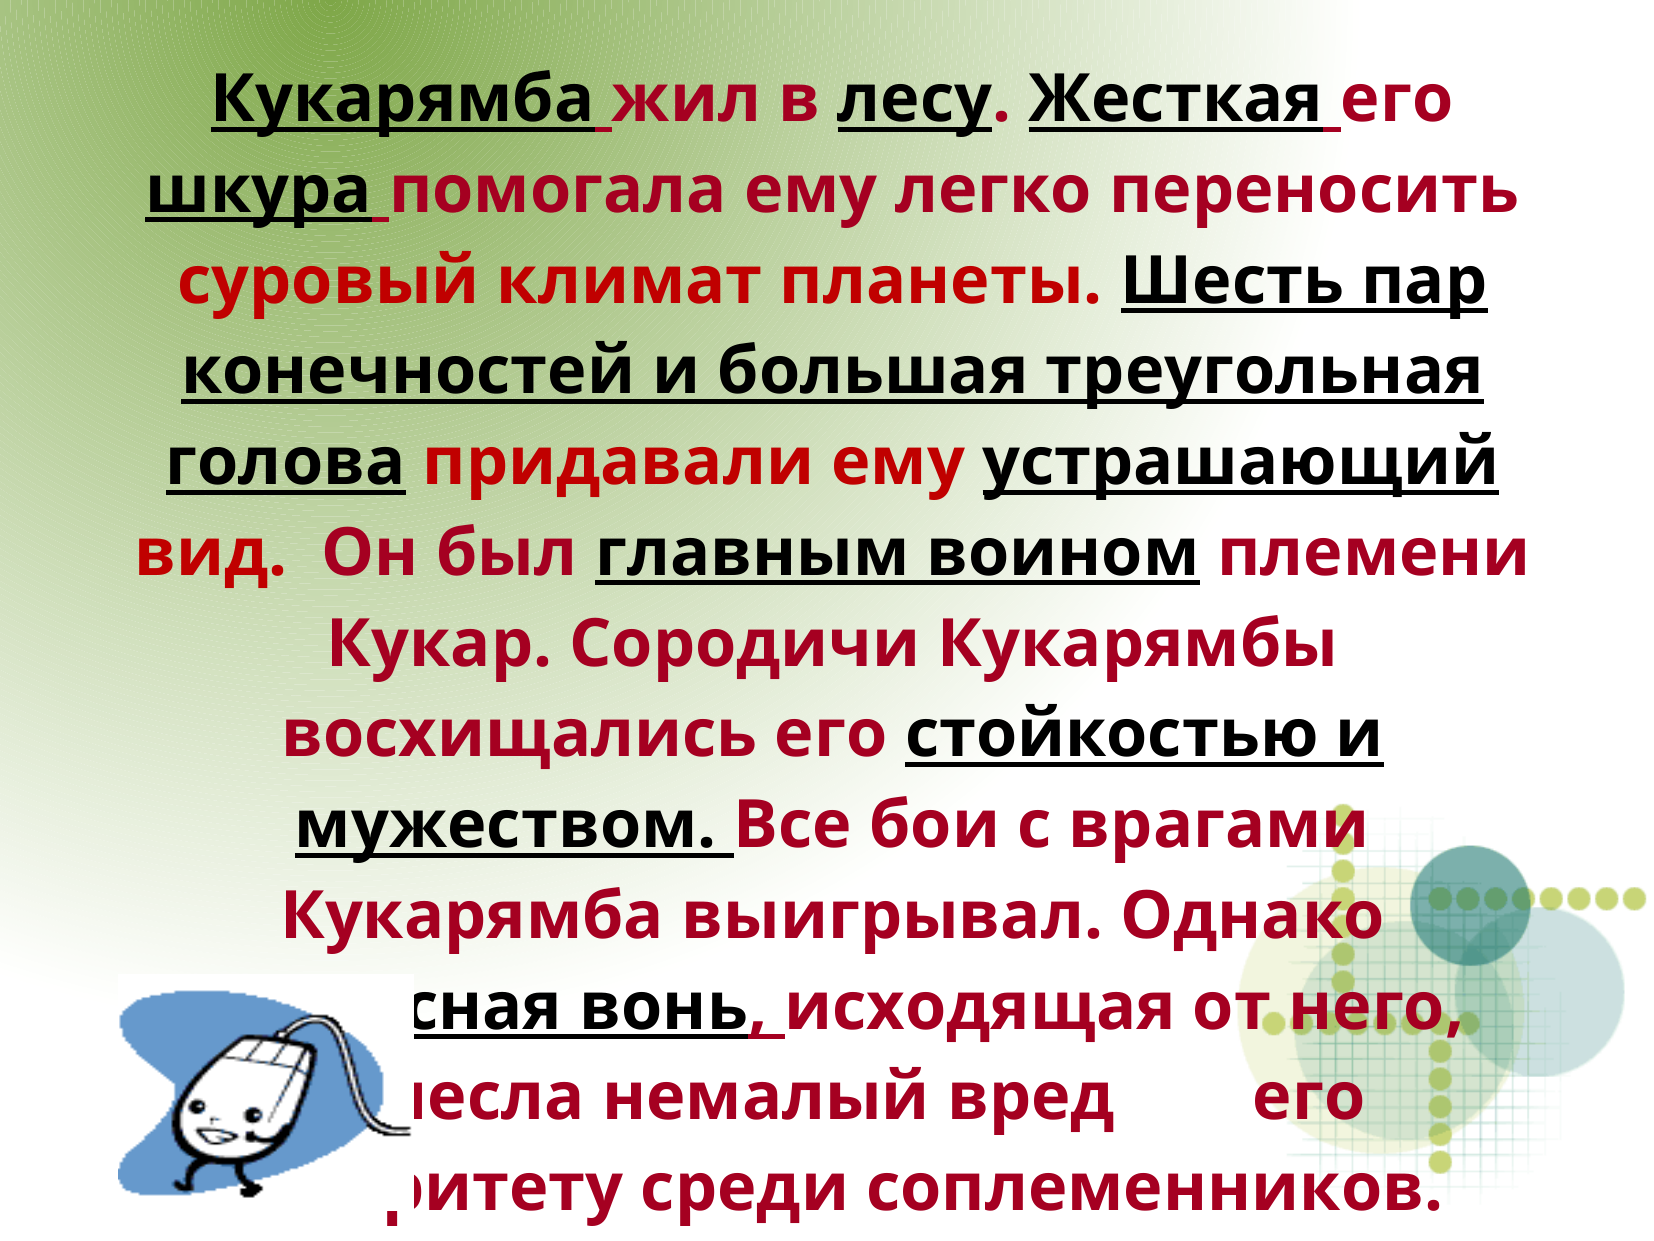

# Кукарямба жил в лесу. Жесткая его шкура помогала ему легко переносить суровый климат планеты. Шесть пар конечностей и большая треугольная голова придавали ему устрашающий вид. Он был главным воином племени Кукар. Сородичи Кукарямбы восхищались его стойкостью и мужеством. Все бои с врагами Кукарямба выигрывал. Однако несносная вонь, исходящая от него, нанесла немалый вред его авторитету среди соплеменников.